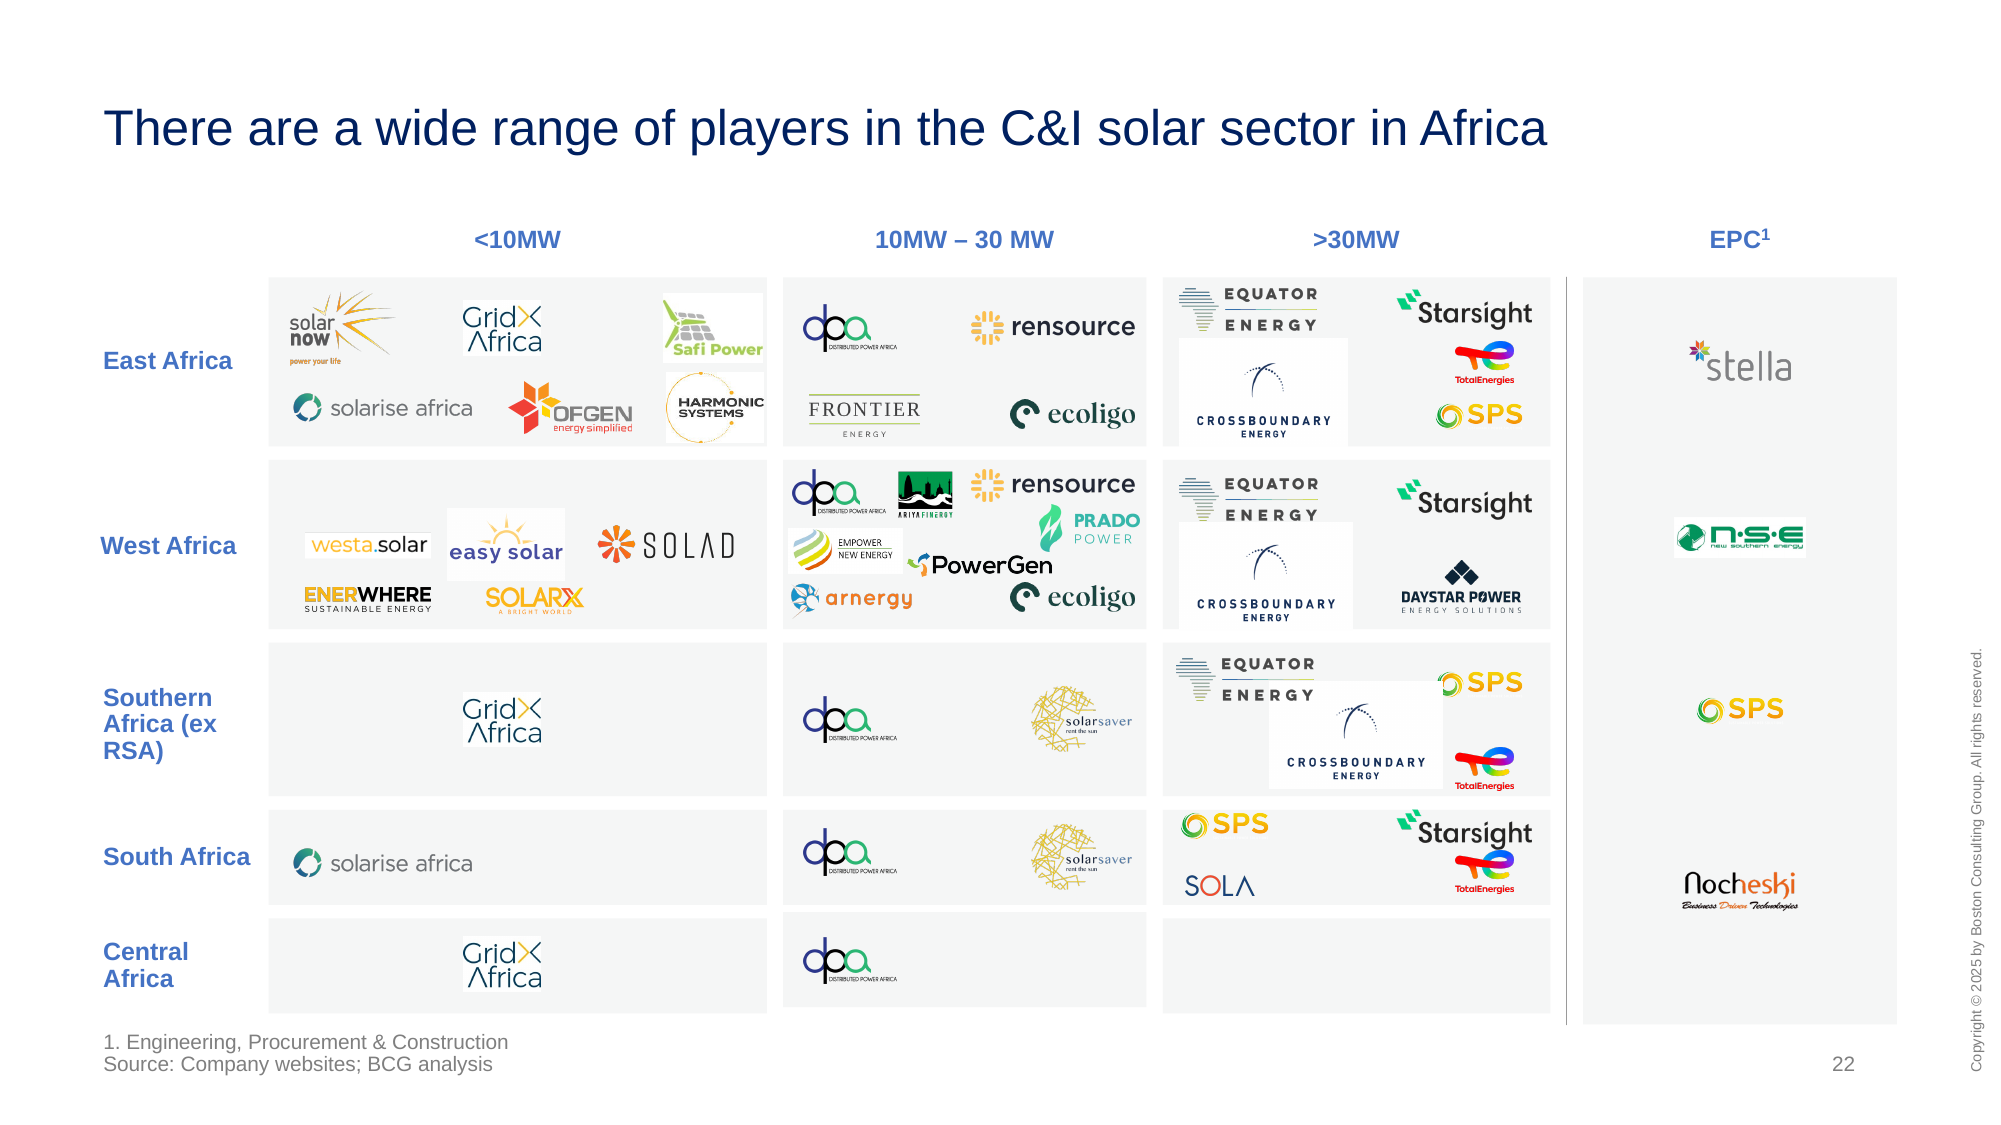

# There are a wide range of players in the C&I solar sector in Africa
<10MW
10MW – 30 MW
>30MW
EPC1
East Africa
West Africa
Southern Africa (ex RSA)
South Africa
Central Africa
1. Engineering, Procurement & Construction
Source: Company websites; BCG analysis